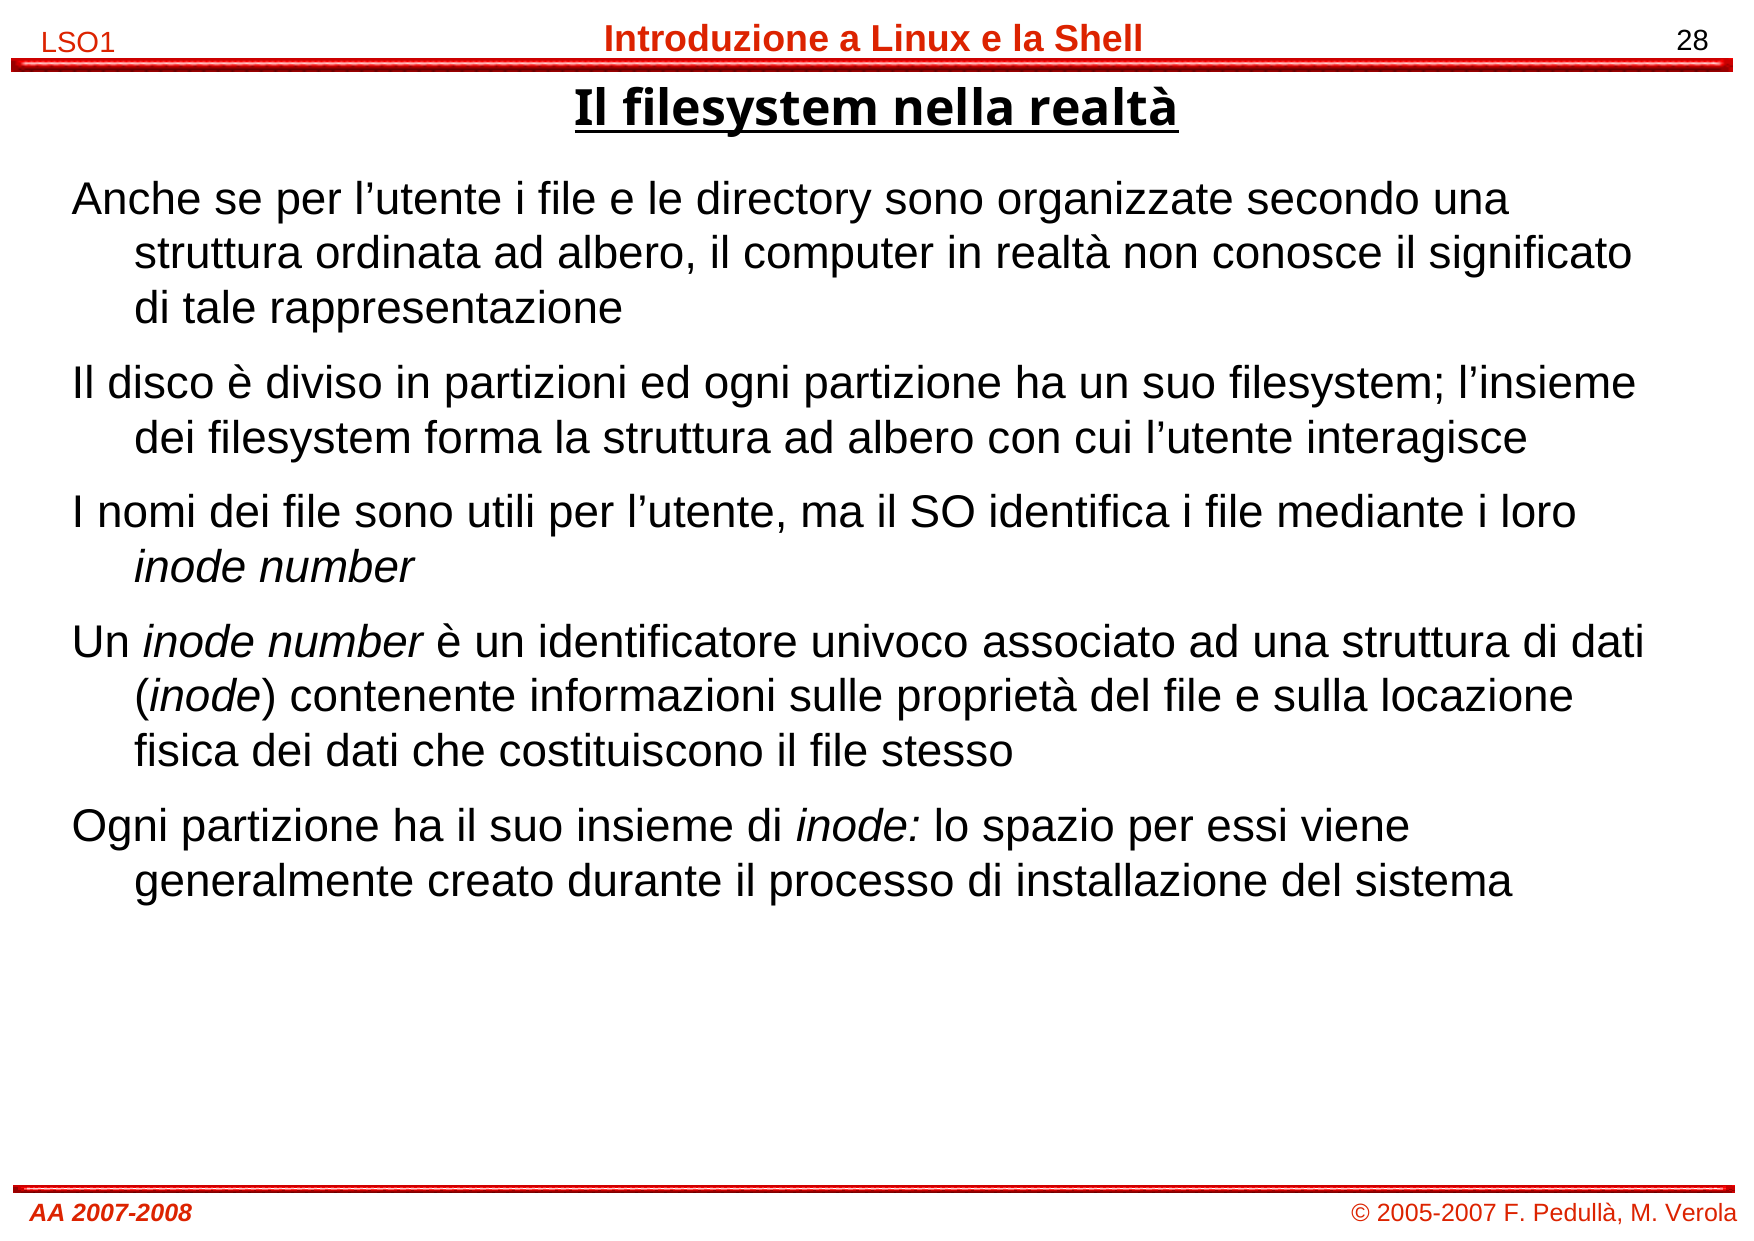

Il filesystem nella realtà
# Anche se per l’utente i file e le directory sono organizzate secondo una struttura ordinata ad albero, il computer in realtà non conosce il significato di tale rappresentazione
Il disco è diviso in partizioni ed ogni partizione ha un suo filesystem; l’insieme dei filesystem forma la struttura ad albero con cui l’utente interagisce
I nomi dei file sono utili per l’utente, ma il SO identifica i file mediante i loro inode number
Un inode number è un identificatore univoco associato ad una struttura di dati (inode) contenente informazioni sulle proprietà del file e sulla locazione fisica dei dati che costituiscono il file stesso
Ogni partizione ha il suo insieme di inode: lo spazio per essi viene generalmente creato durante il processo di installazione del sistema